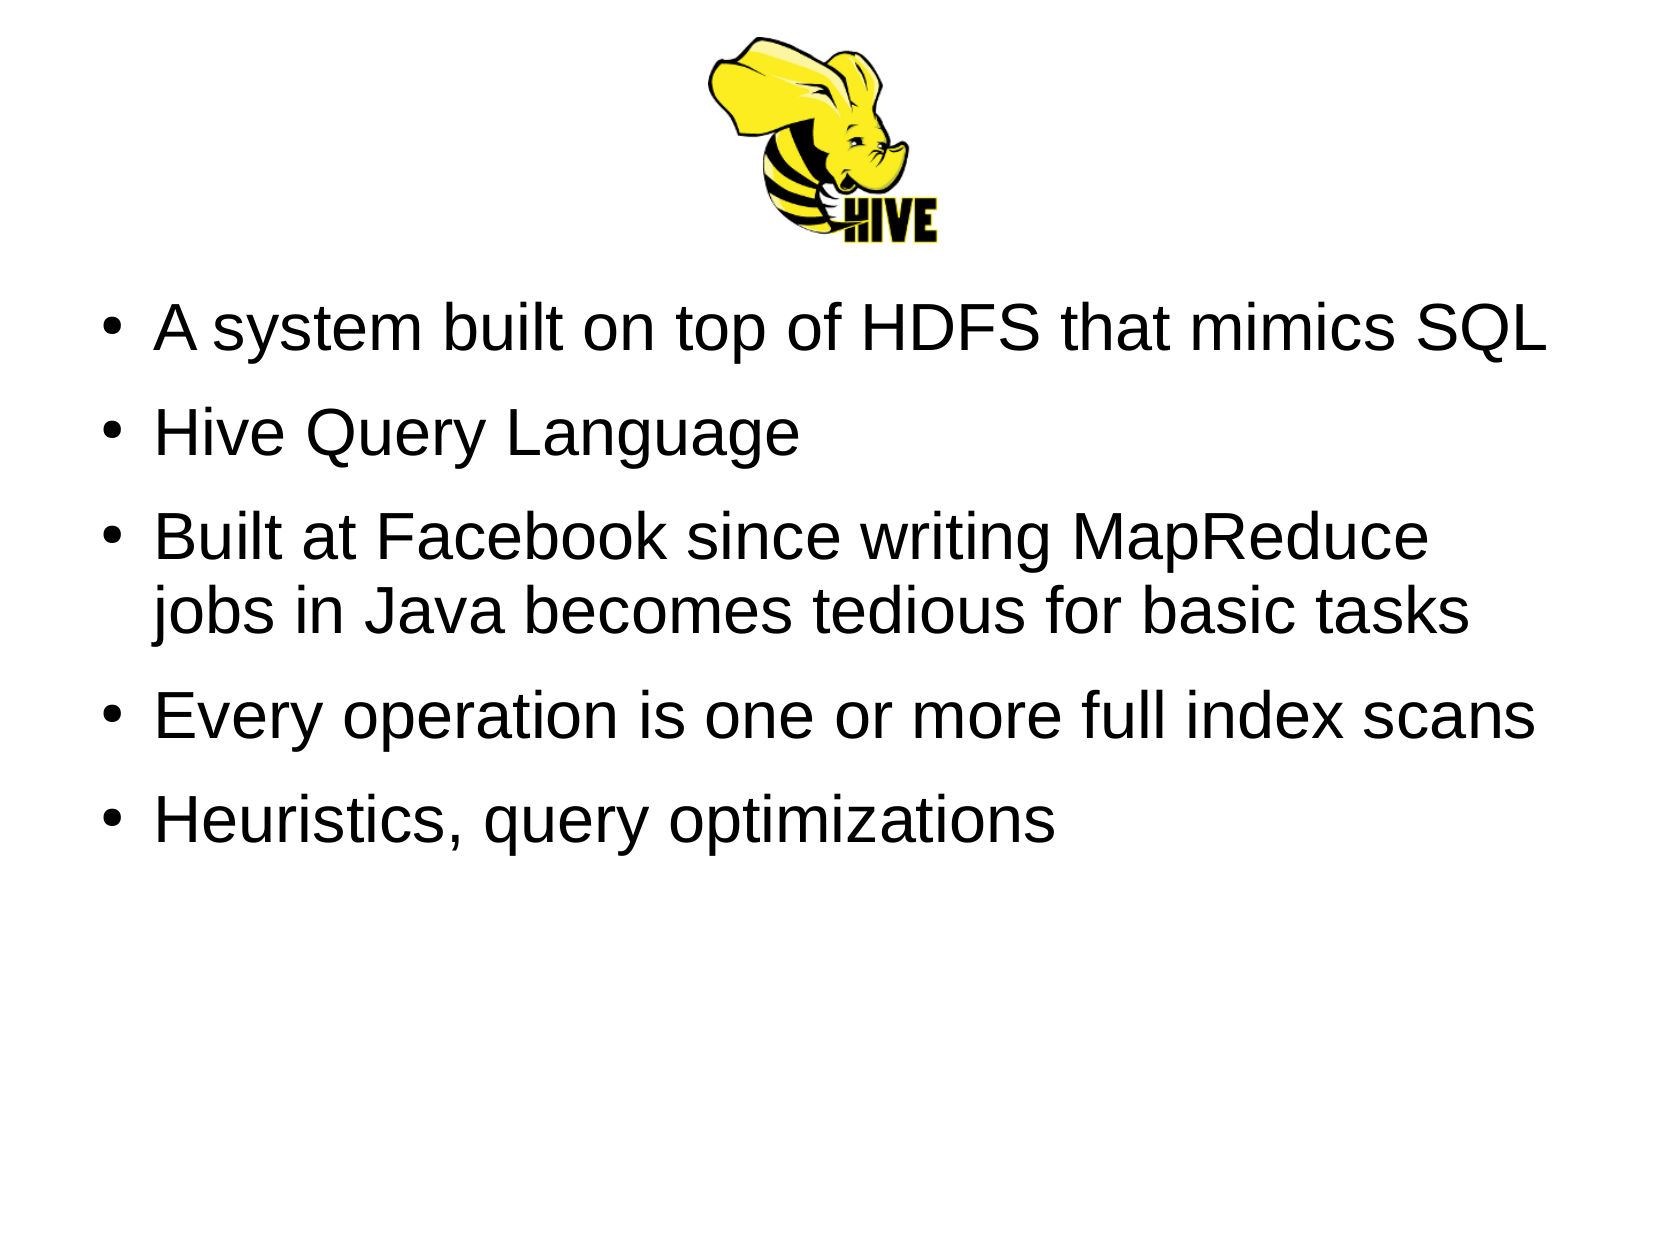

# A system built on top of HDFS that mimics SQL
Hive Query Language
Built at Facebook since writing MapReduce jobs in Java becomes tedious for basic tasks
Every operation is one or more full index scans
Heuristics, query optimizations